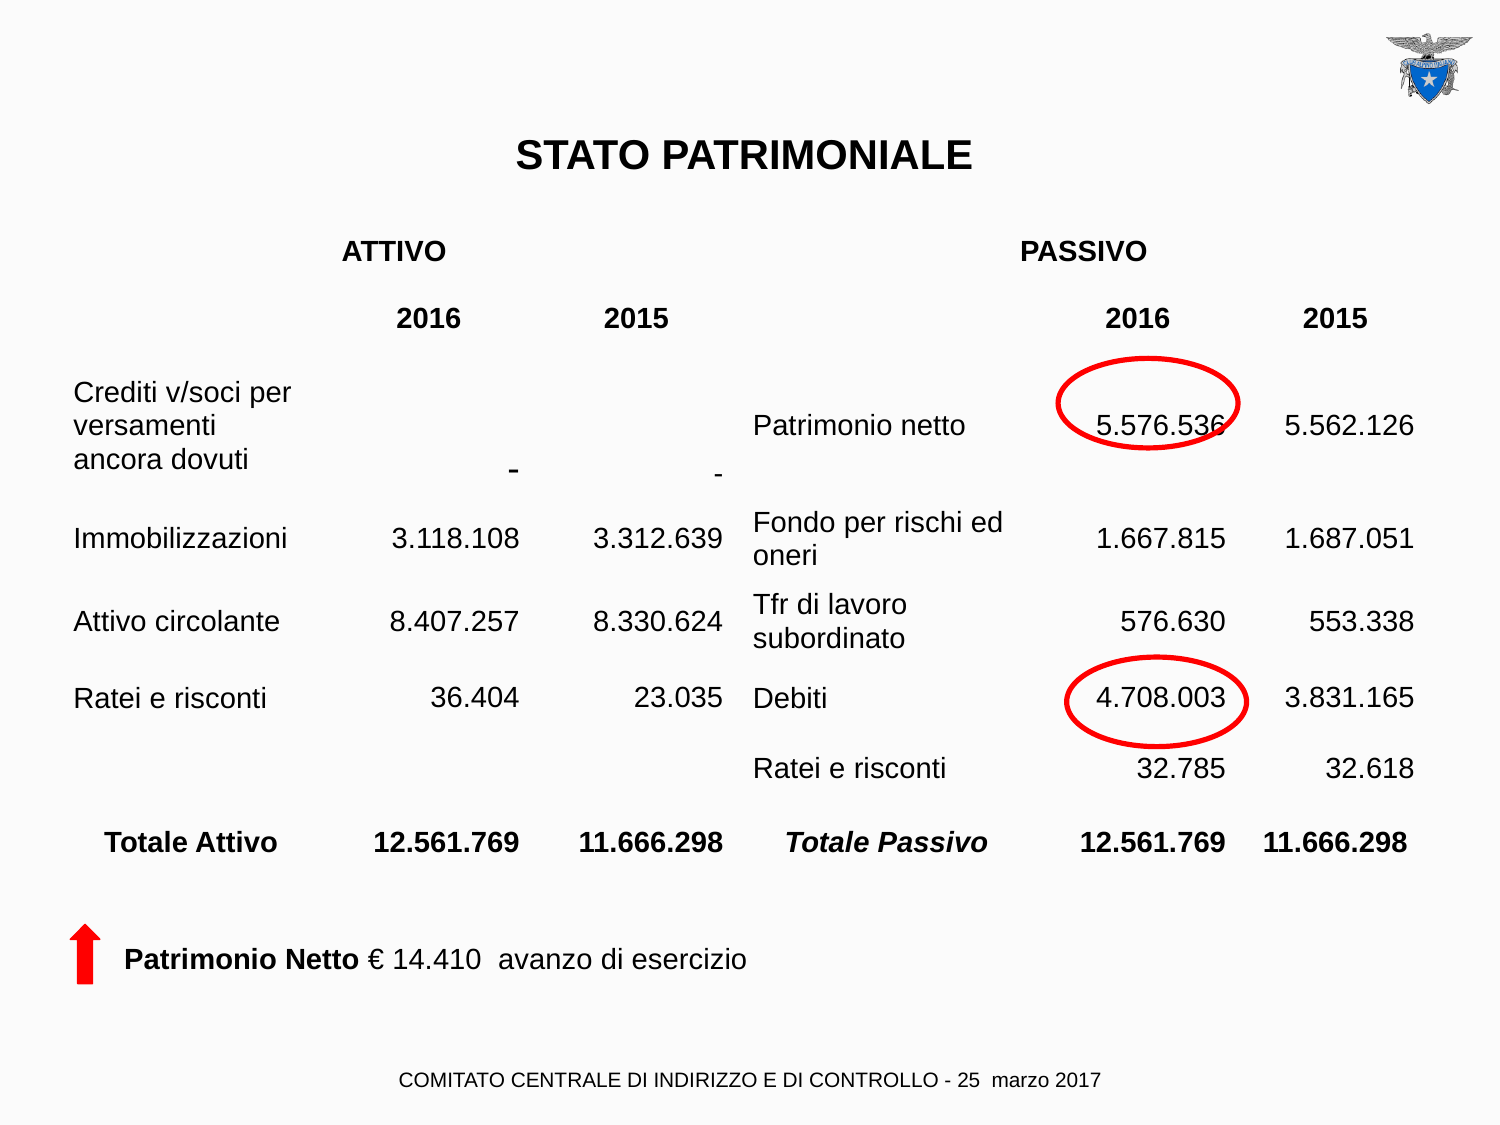

STATO PATRIMONIALE
| ATTIVO | | | PASSIVO | | |
| --- | --- | --- | --- | --- | --- |
| | 2016 | 2015 | | 2016 | 2015 |
| Crediti v/soci per versamenti ancora dovuti | - | - | Patrimonio netto | 5.576.536 | 5.562.126 |
| Immobilizzazioni | 3.118.108 | 3.312.639 | Fondo per rischi ed oneri | 1.667.815 | 1.687.051 |
| Attivo circolante | 8.407.257 | 8.330.624 | Tfr di lavoro subordinato | 576.630 | 553.338 |
| Ratei e risconti | 36.404 | 23.035 | Debiti | 4.708.003 | 3.831.165 |
| | | | Ratei e risconti | 32.785 | 32.618 |
| Totale Attivo | 12.561.769 | 11.666.298 | Totale Passivo | 12.561.769 | 11.666.298 |
 Patrimonio Netto € 14.410 avanzo di esercizio
COMITATO CENTRALE DI INDIRIZZO E DI CONTROLLO - 25 marzo 2017